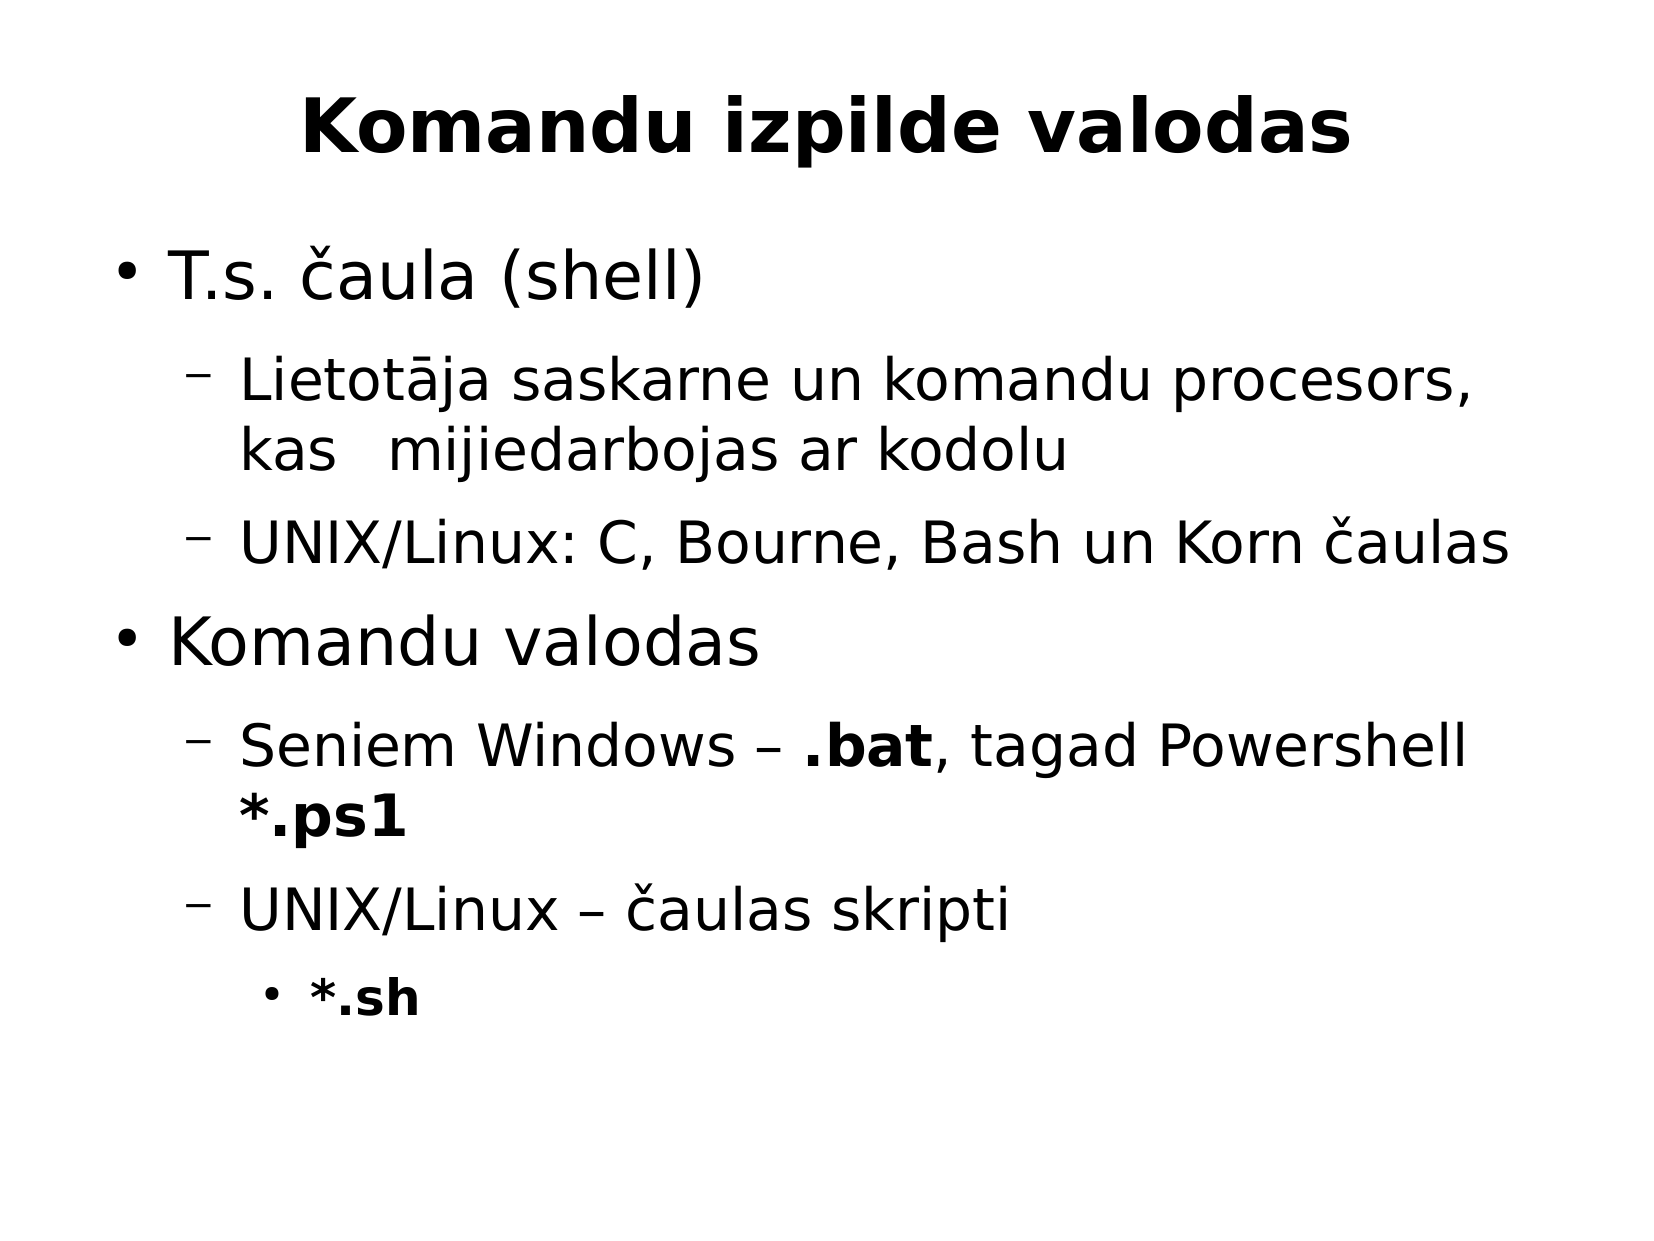

# Komandu izpilde valodas
T.s. čaula (shell)
Lietotāja saskarne un komandu procesors, kas 	mijiedarbojas ar kodolu
UNIX/Linux: C, Bourne, Bash un Korn čaulas
Komandu valodas
Seniem Windows – .bat, tagad Powershell *.ps1
UNIX/Linux – čaulas skripti
*.sh